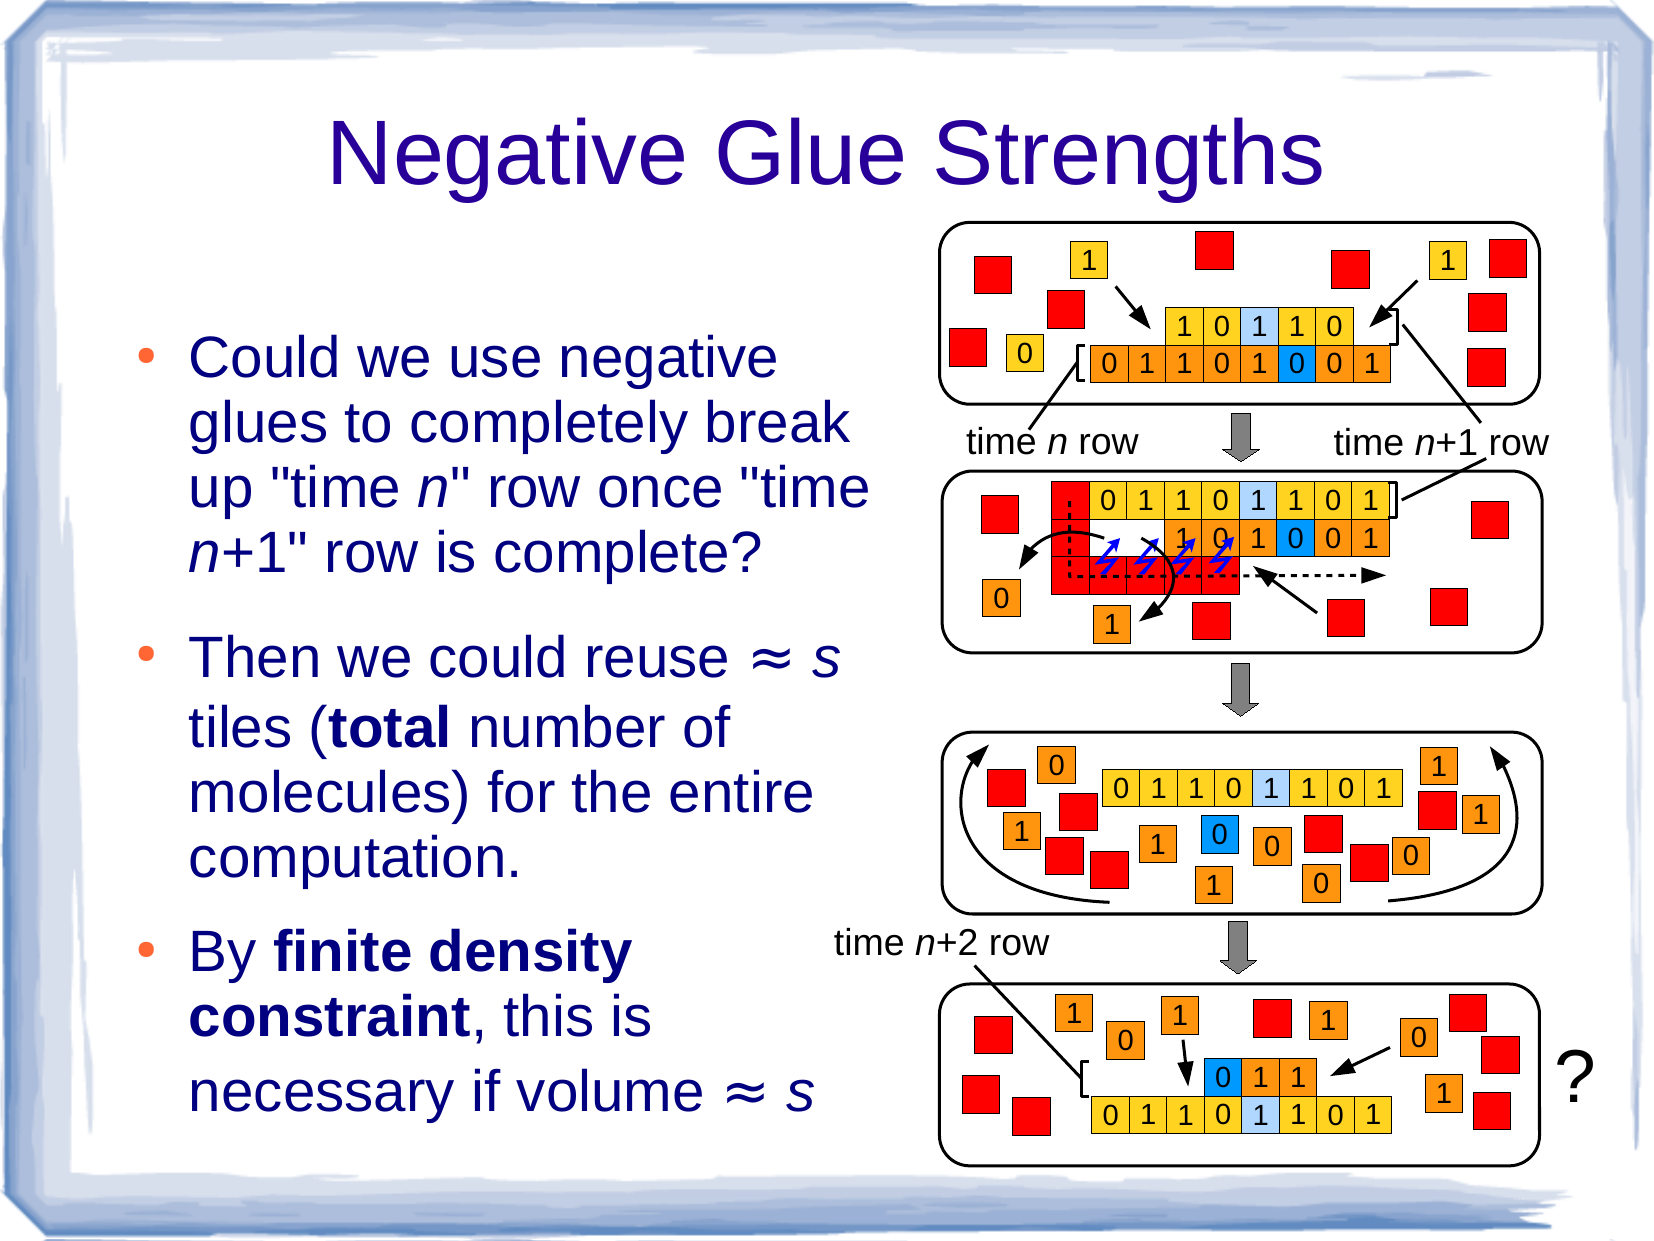

# Negative Glue Strengths
1
1
0
0
1
1
1
0
1
0
0
1
0
1
1
0
time n row
time n+1 row
Could we use negative glues to completely break up "time n" row once "time n+1" row is complete?
1
0
1
1
0
1
1
0
0
0
1
1
1
0
0
1
Then we could reuse ≈ s tiles (total number of molecules) for the entire computation.
By finite density constraint, this is necessary if volume ≈ s
0
1
1
0
1
1
0
1
1
0
1
1
0
1
0
0
0
1
time n+2 row
1
1
1
0
0
?
0
1
1
1
1
0
1
1
0
1
1
0